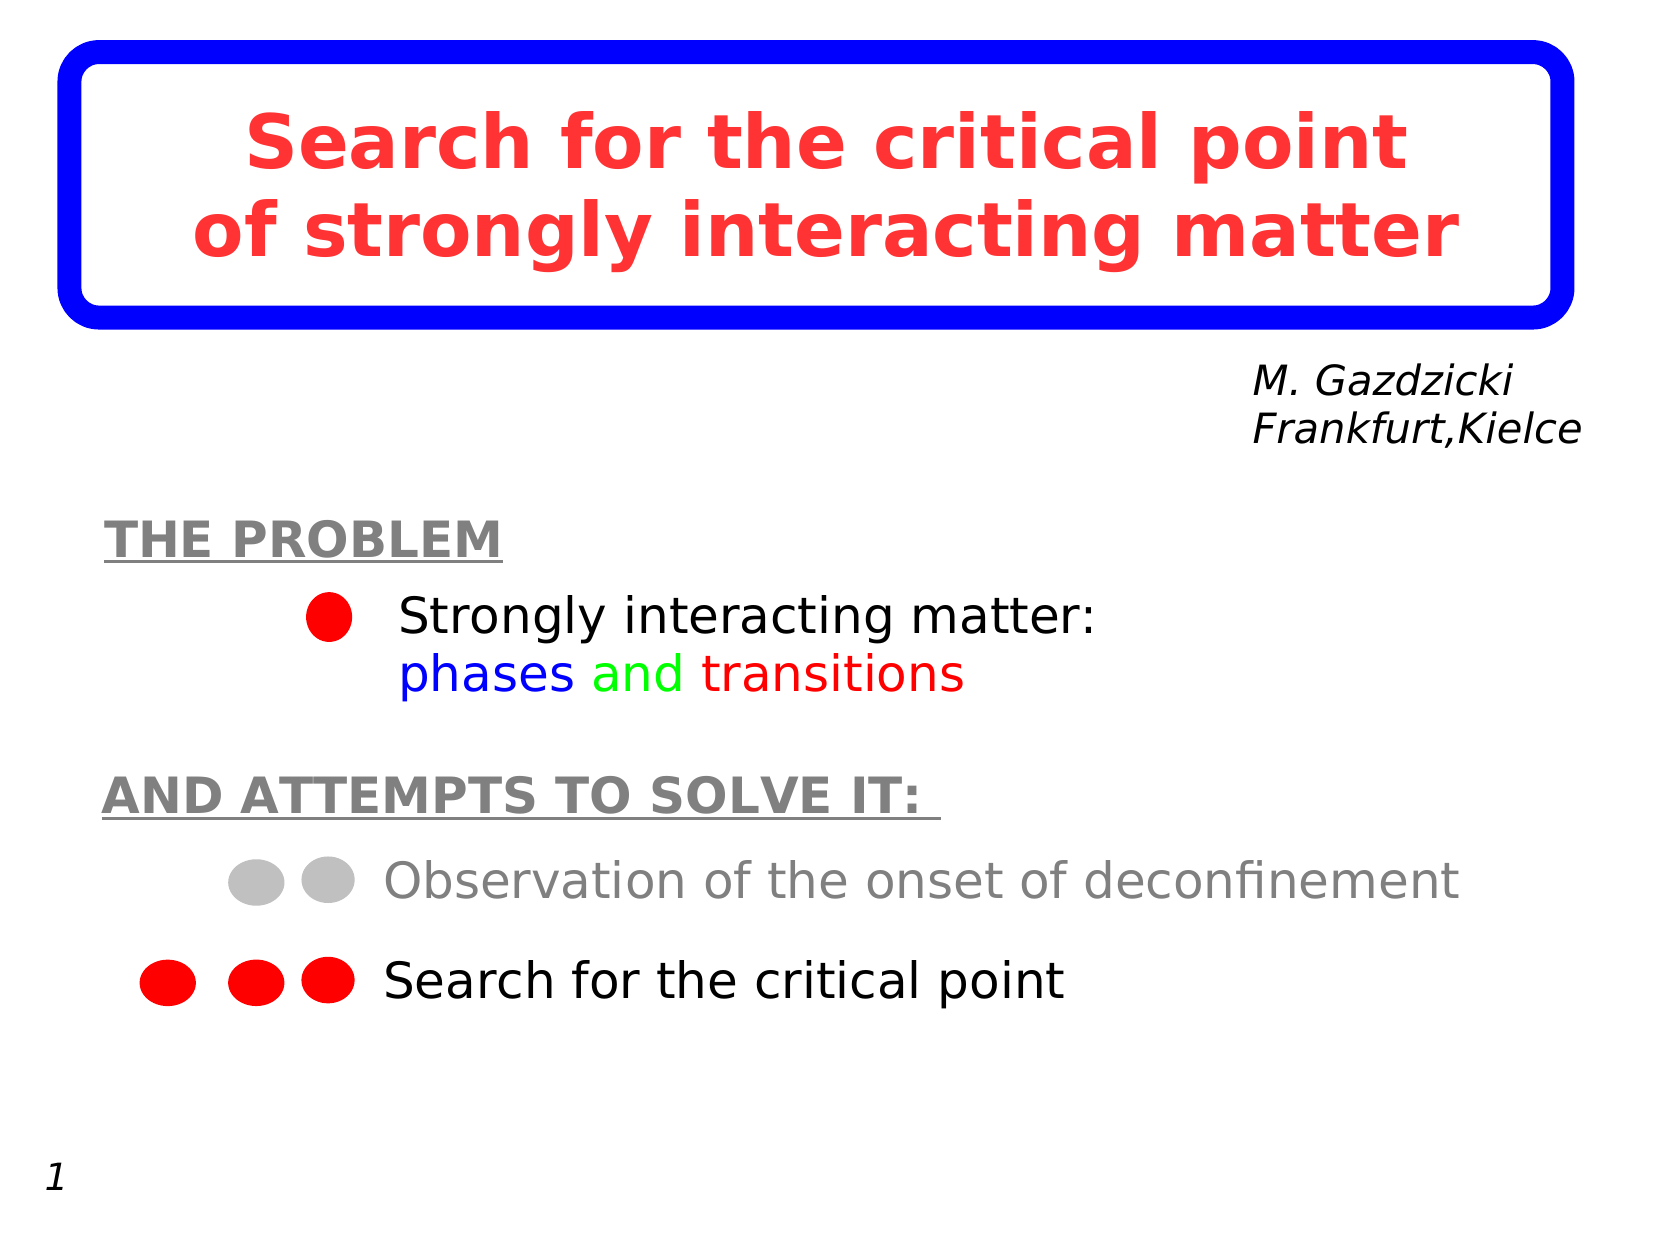

#
Search for the critical point
of strongly interacting matter
M. Gazdzicki
Frankfurt,Kielce
THE PROBLEM
Strongly interacting matter:
phases and transitions
AND ATTEMPTS TO SOLVE IT:
Observation of the onset of deconfinement
Search for the critical point